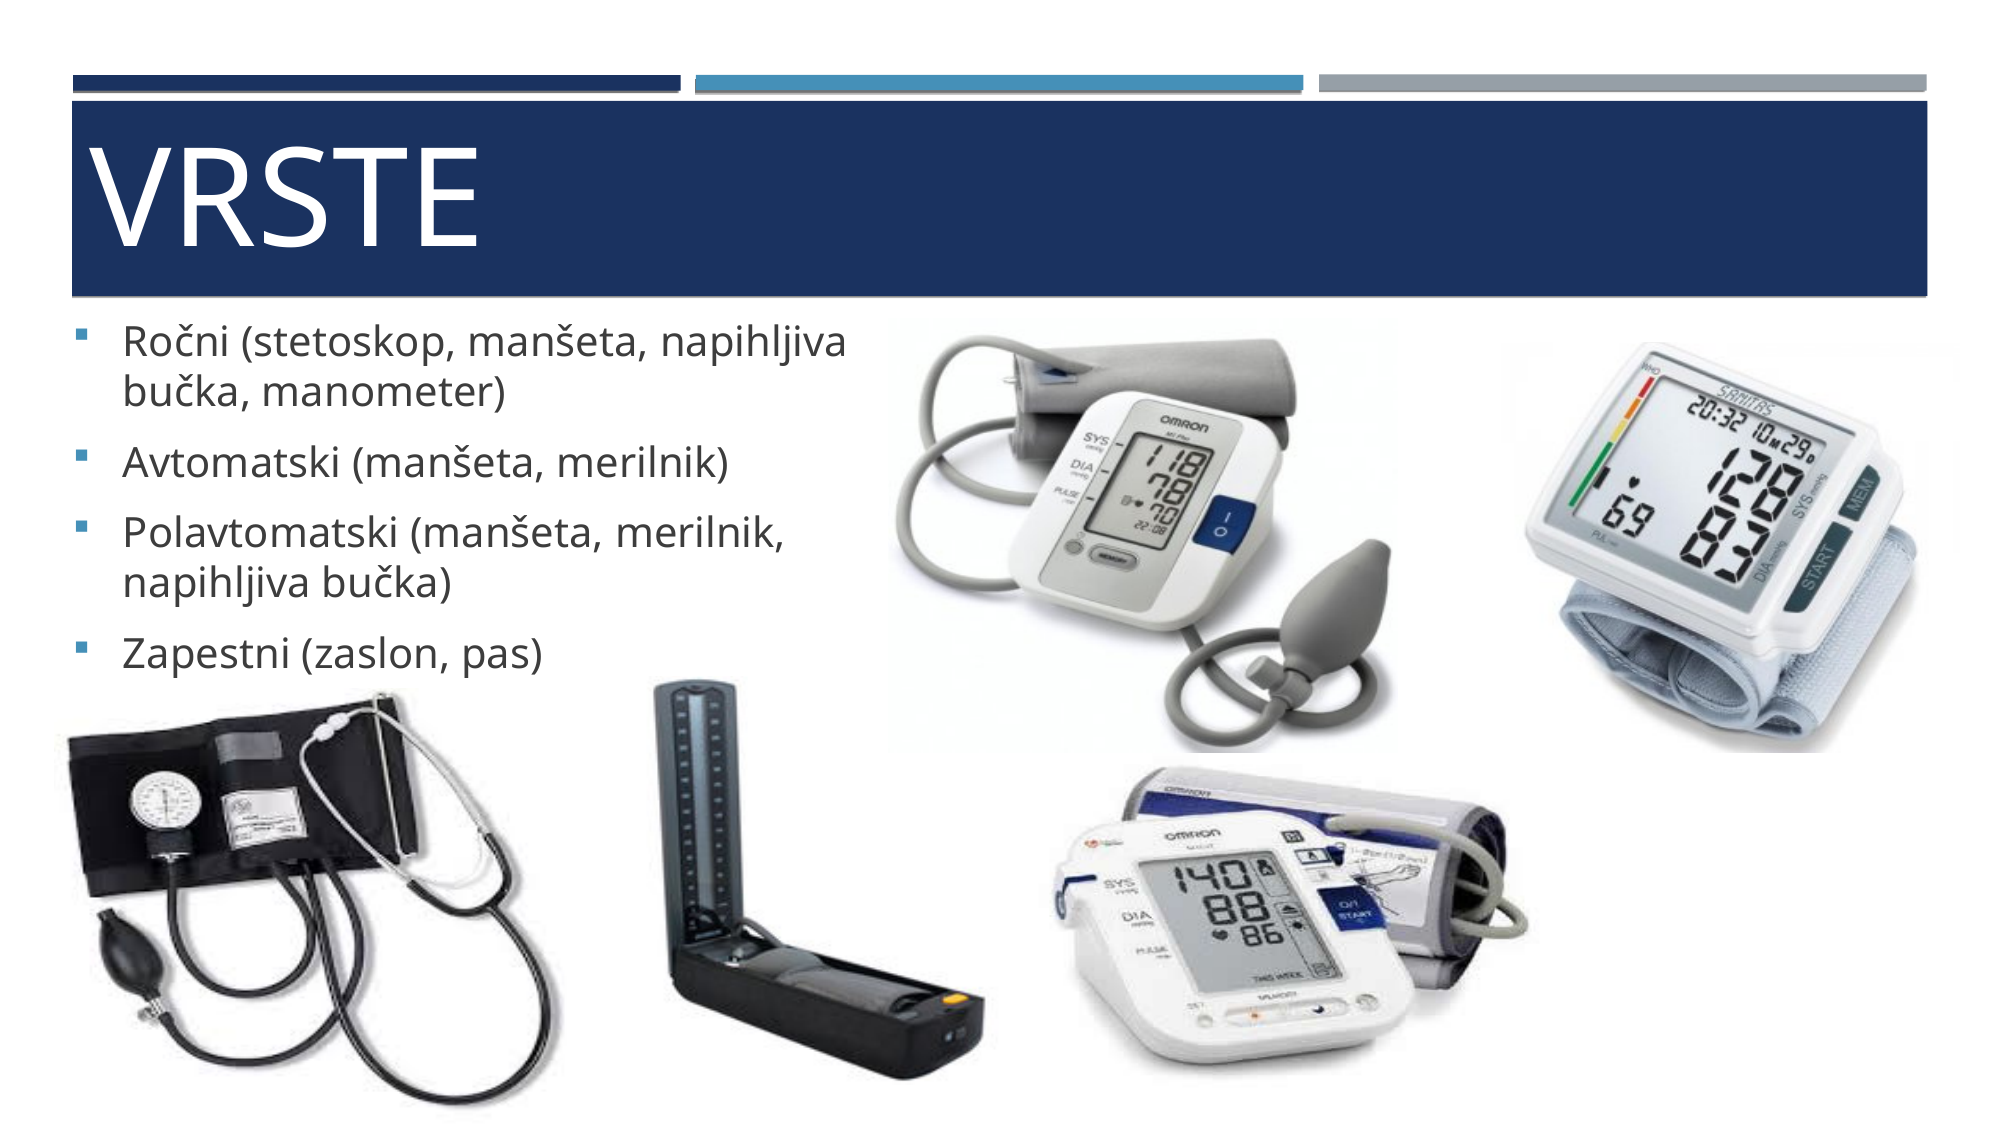

# vrste
Ročni (stetoskop, manšeta, napihljiva bučka, manometer)
Avtomatski (manšeta, merilnik)
Polavtomatski (manšeta, merilnik, napihljiva bučka)
Zapestni (zaslon, pas)